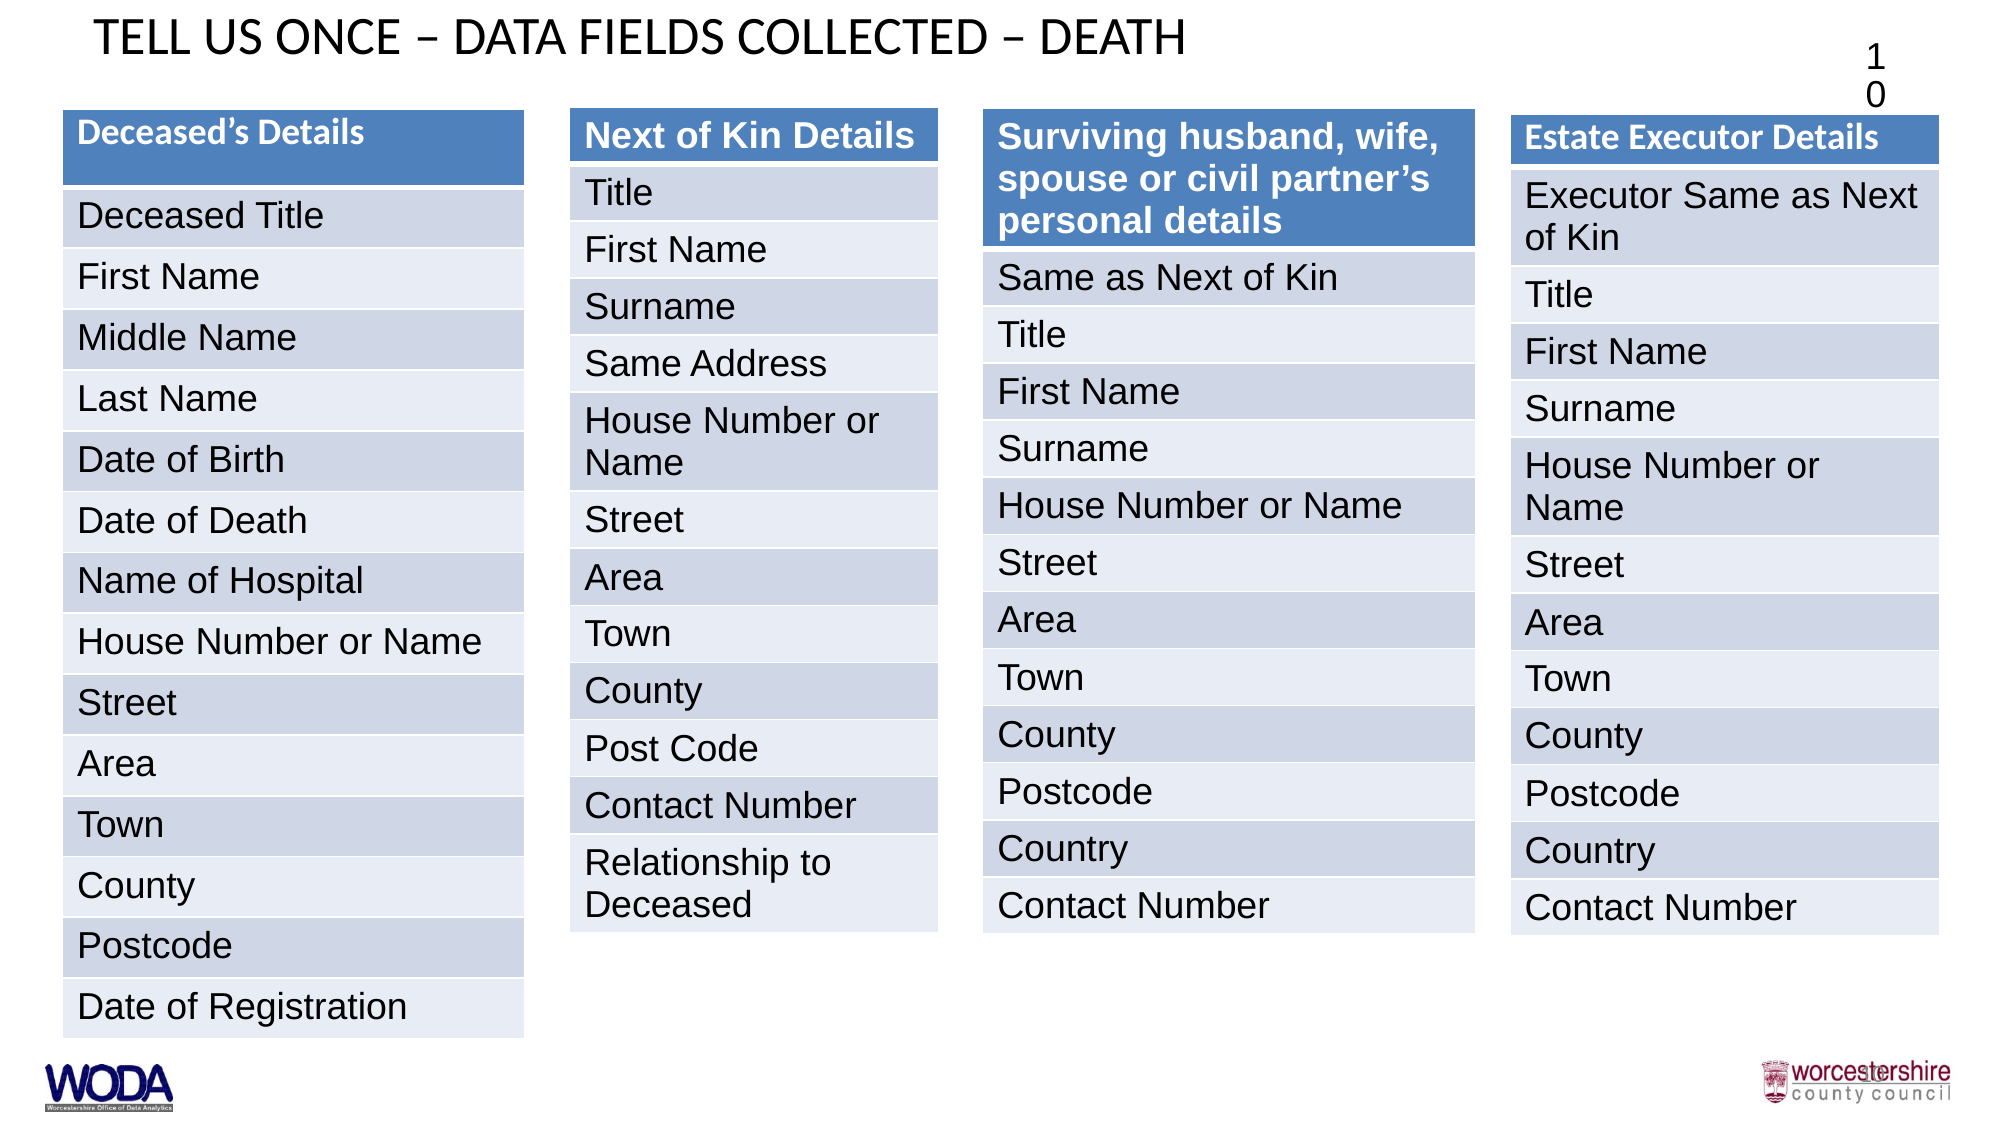

# TELL US ONCE – DATA FIELDS COLLECTED – DEATH
| Next of Kin Details |
| --- |
| Title |
| First Name |
| Surname |
| Same Address |
| House Number or Name |
| Street |
| Area |
| Town |
| County |
| Post Code |
| Contact Number |
| Relationship to Deceased |
| Surviving husband, wife, spouse or civil partner’s personal details |
| --- |
| Same as Next of Kin |
| Title |
| First Name |
| Surname |
| House Number or Name |
| Street |
| Area |
| Town |
| County |
| Postcode |
| Country |
| Contact Number |
| Deceased’s Details |
| --- |
| Deceased Title |
| First Name |
| Middle Name |
| Last Name |
| Date of Birth |
| Date of Death |
| Name of Hospital |
| House Number or Name |
| Street |
| Area |
| Town |
| County |
| Postcode |
| Date of Registration |
| Estate Executor Details |
| --- |
| Executor Same as Next of Kin |
| Title |
| First Name |
| Surname |
| House Number or Name |
| Street |
| Area |
| Town |
| County |
| Postcode |
| Country |
| Contact Number |